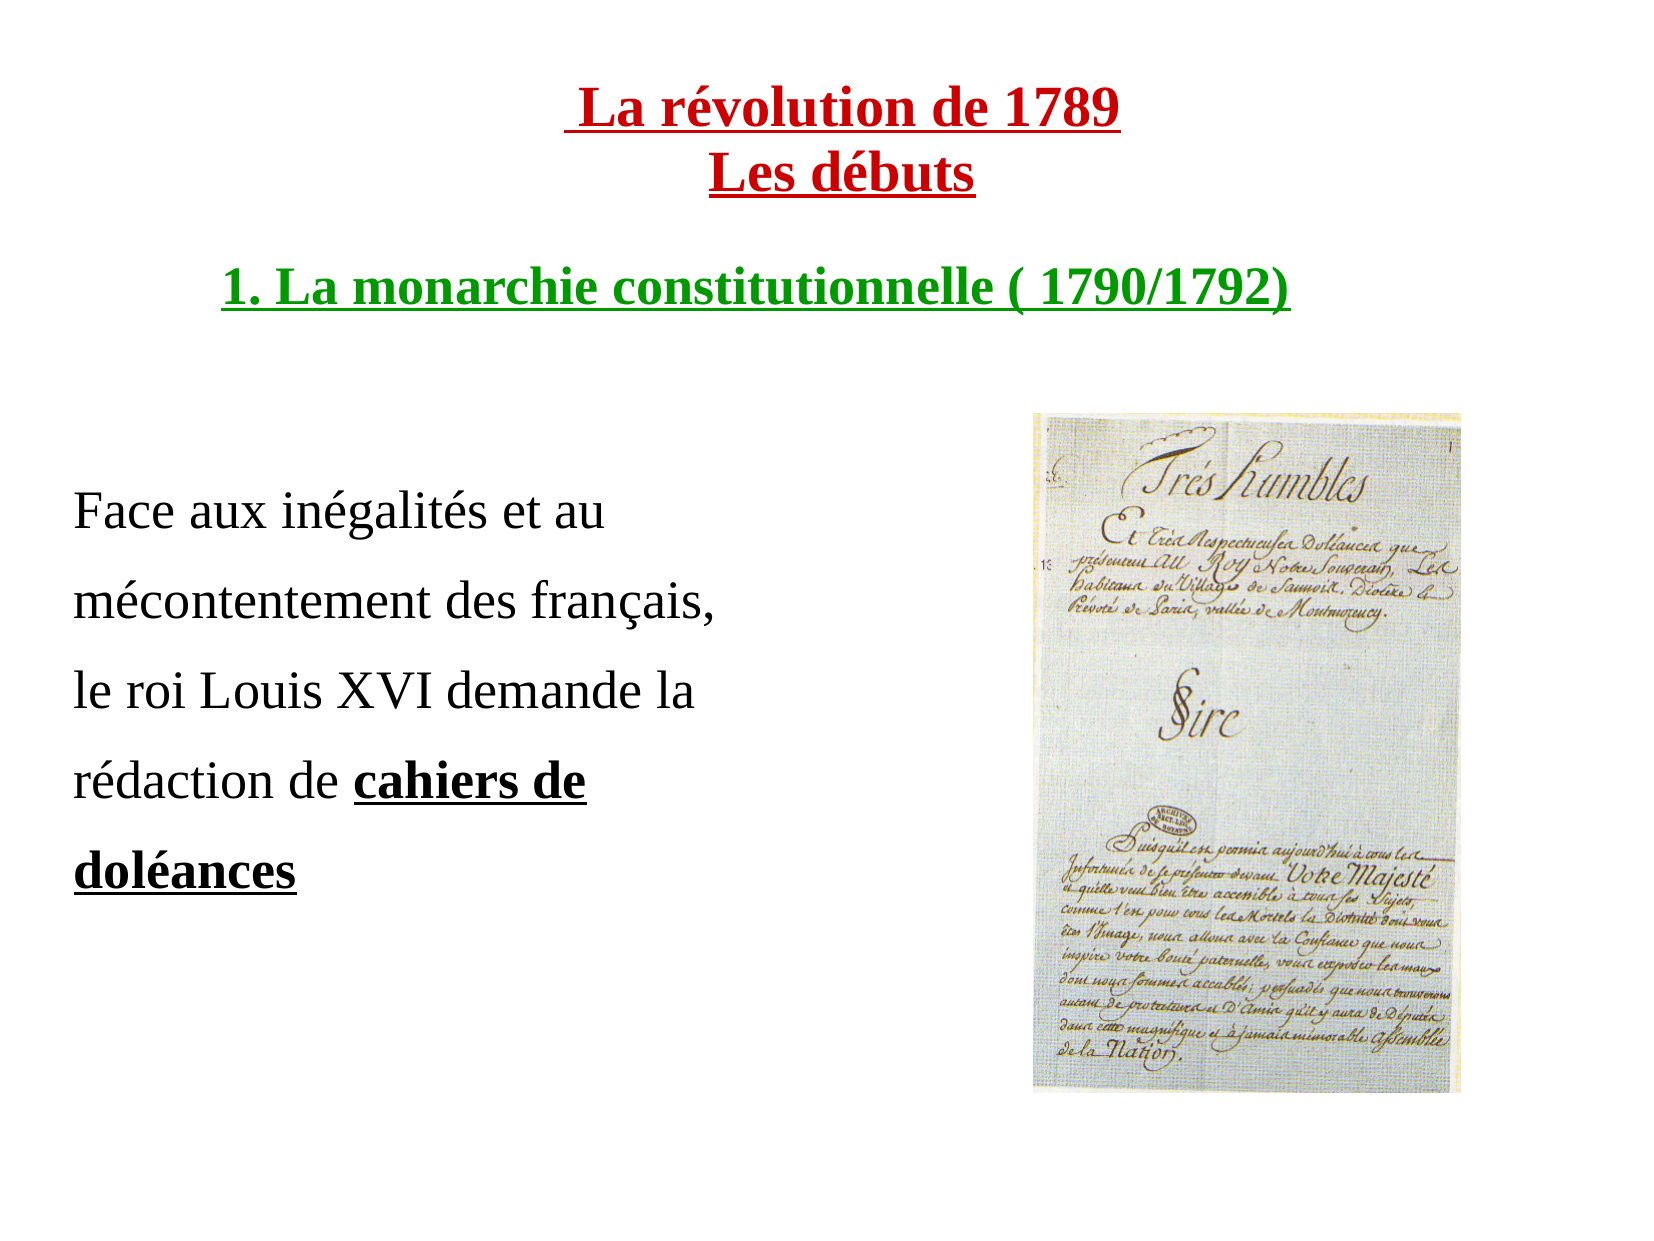

La révolution de 1789
Les débuts
1. La monarchie constitutionnelle ( 1790/1792)
Face aux inégalités et au mécontentement des français, le roi Louis XVI demande la rédaction de cahiers de doléances